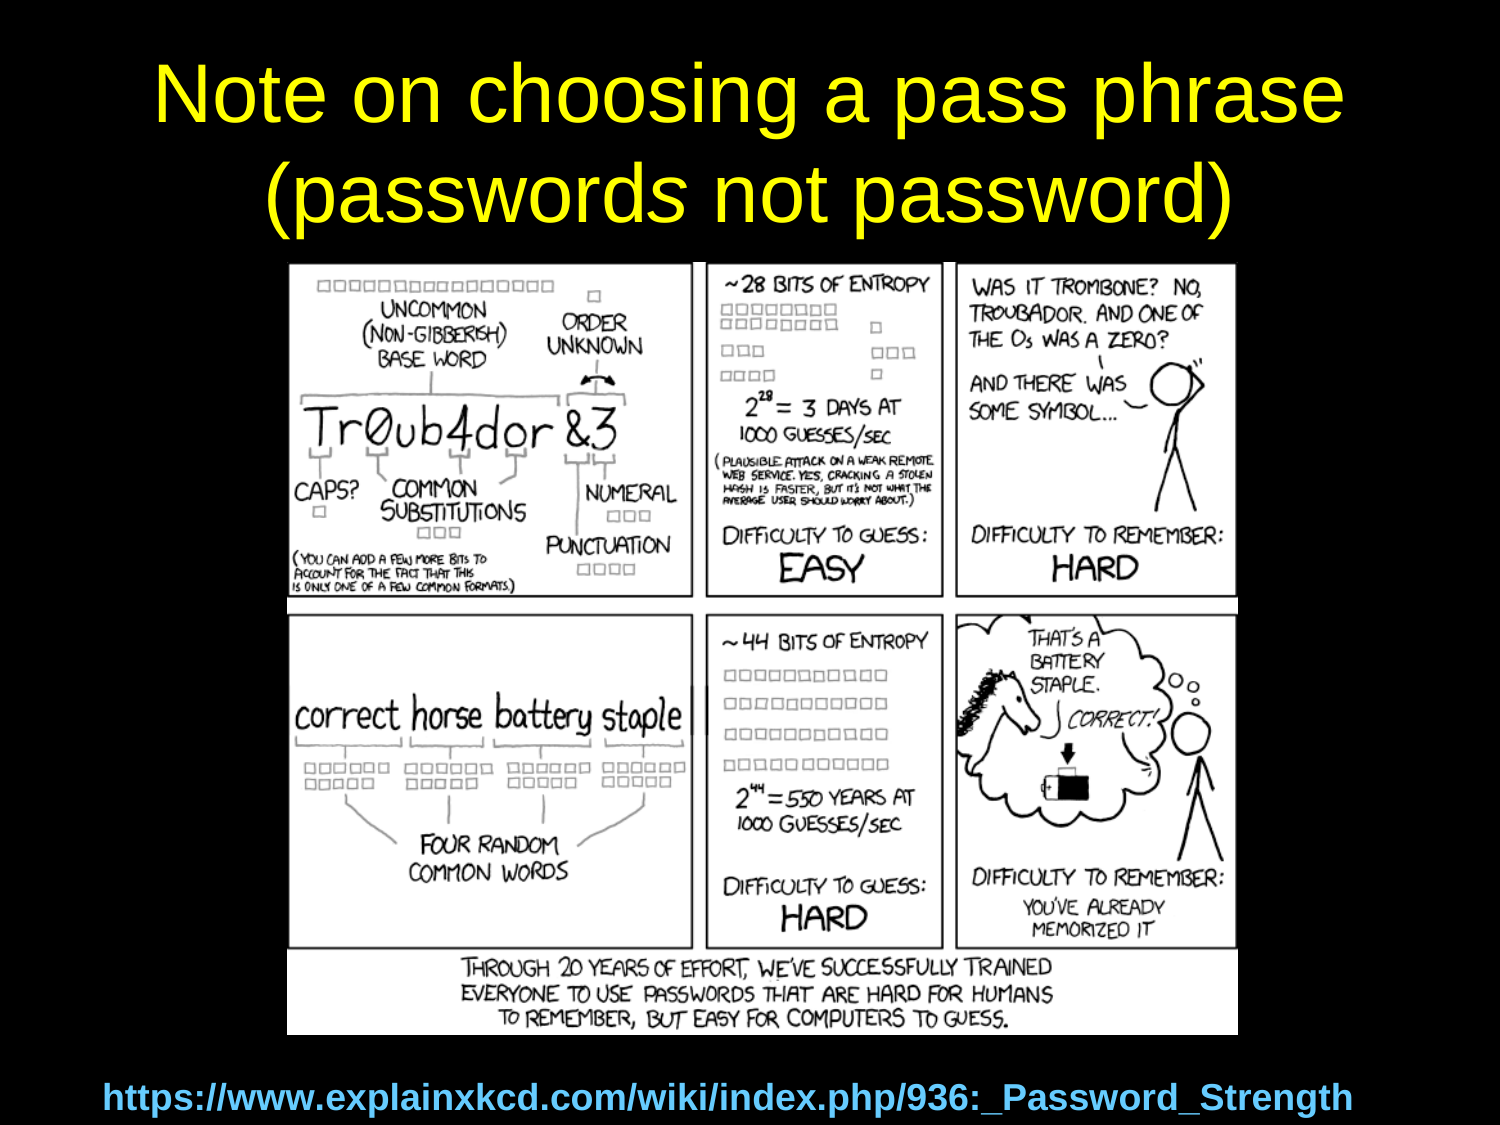

# Note on choosing a pass phrase (passwords not password)
https://www.explainxkcd.com/wiki/index.php/936:_Password_Strength